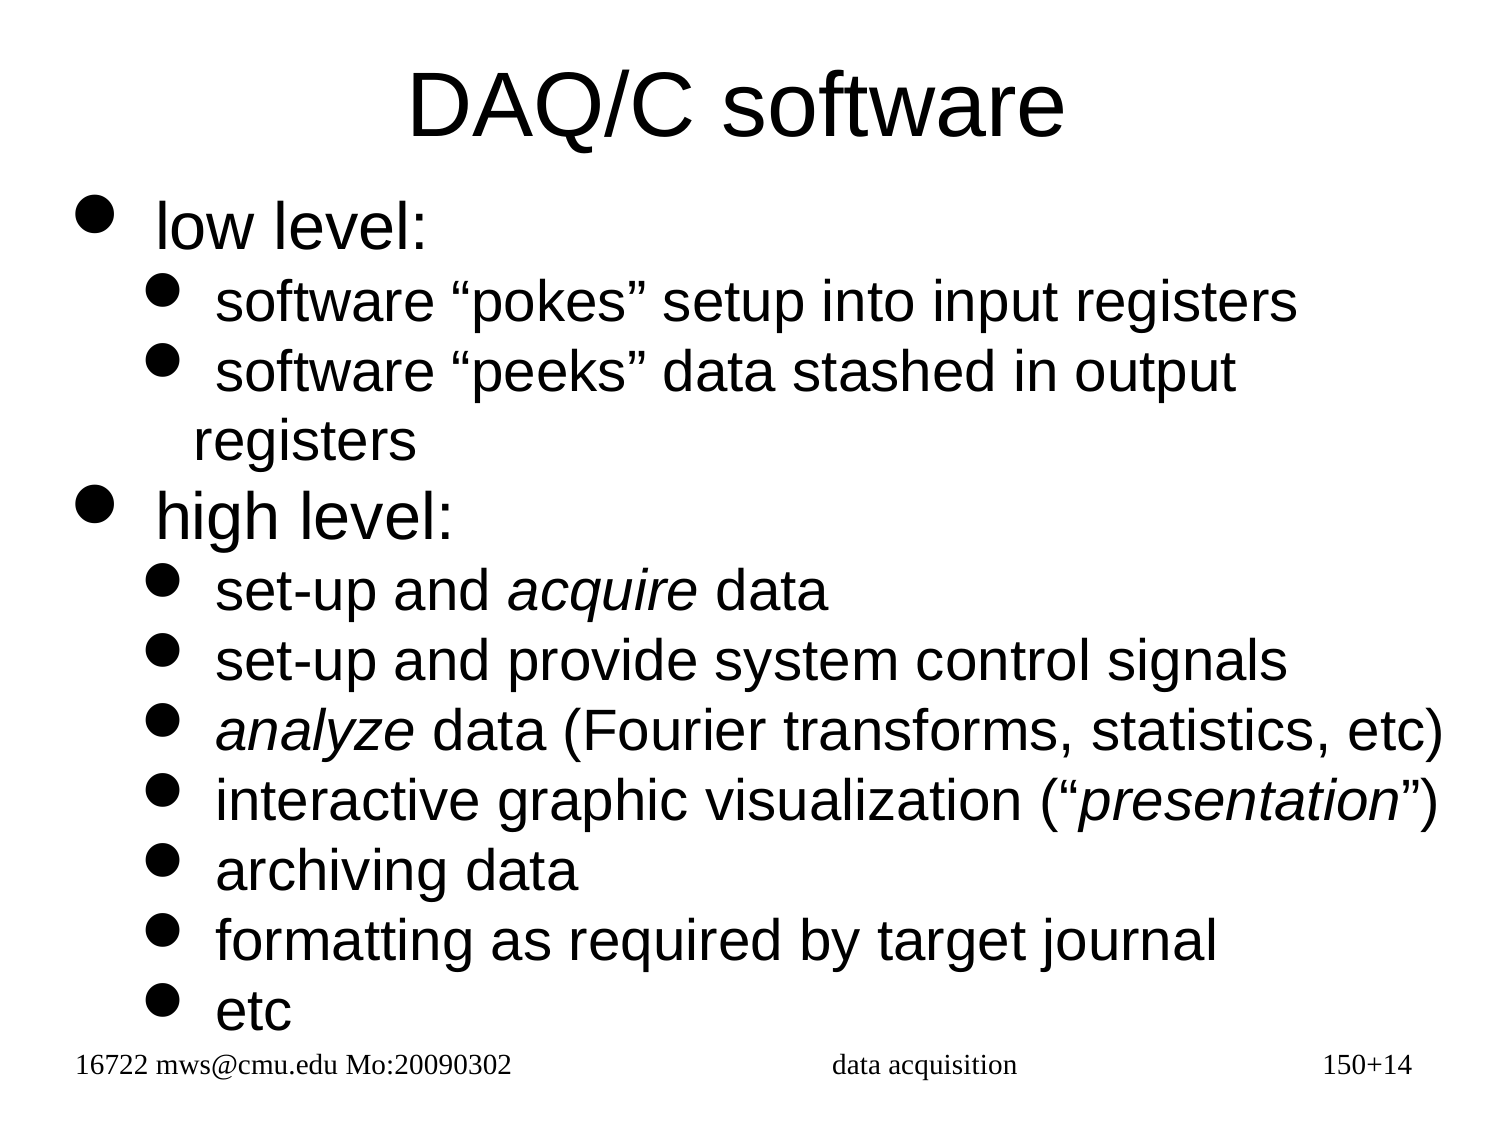

DAQ/C software
 low level:
 software “pokes” setup into input registers
 software “peeks” data stashed in output registers
 high level:
 set-up and acquire data
 set-up and provide system control signals
 analyze data (Fourier transforms, statistics, etc)
 interactive graphic visualization (“presentation”)
 archiving data
 formatting as required by target journal
 etc
16722 mws@cmu.edu Mo:20090302
data acquisition
14